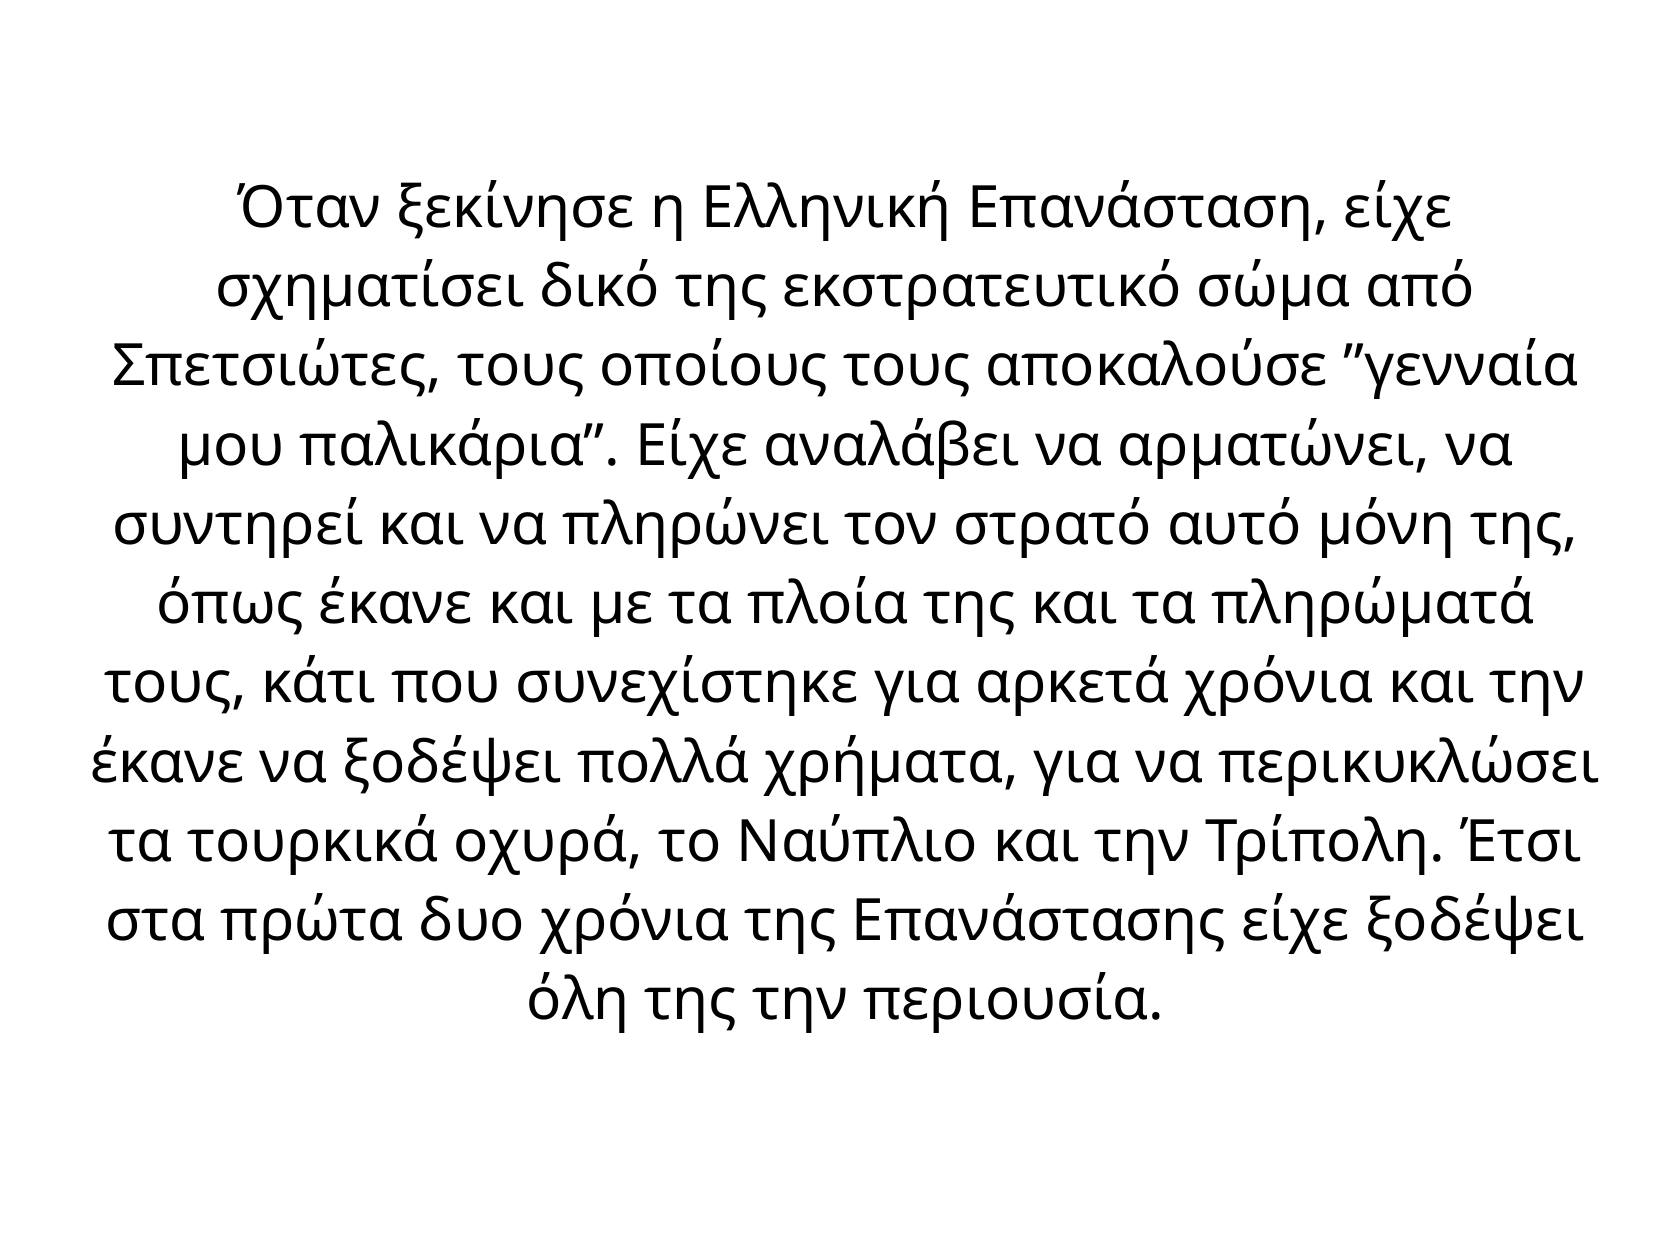

# Όταν ξεκίνησε η Ελληνική Επανάσταση, είχε σχηματίσει δικό της εκστρατευτικό σώμα από Σπετσιώτες, τους οποίους τους αποκαλούσε ”γενναία μου παλικάρια”. Είχε αναλάβει να αρματώνει, να συντηρεί και να πληρώνει τον στρατό αυτό μόνη της, όπως έκανε και με τα πλοία της και τα πληρώματά τους, κάτι που συνεχίστηκε για αρκετά χρόνια και την έκανε να ξοδέψει πολλά χρήματα, για να περικυκλώσει τα τουρκικά οχυρά, το Ναύπλιο και την Τρίπολη. Έτσι στα πρώτα δυο χρόνια της Επανάστασης είχε ξοδέψει όλη της την περιουσία.